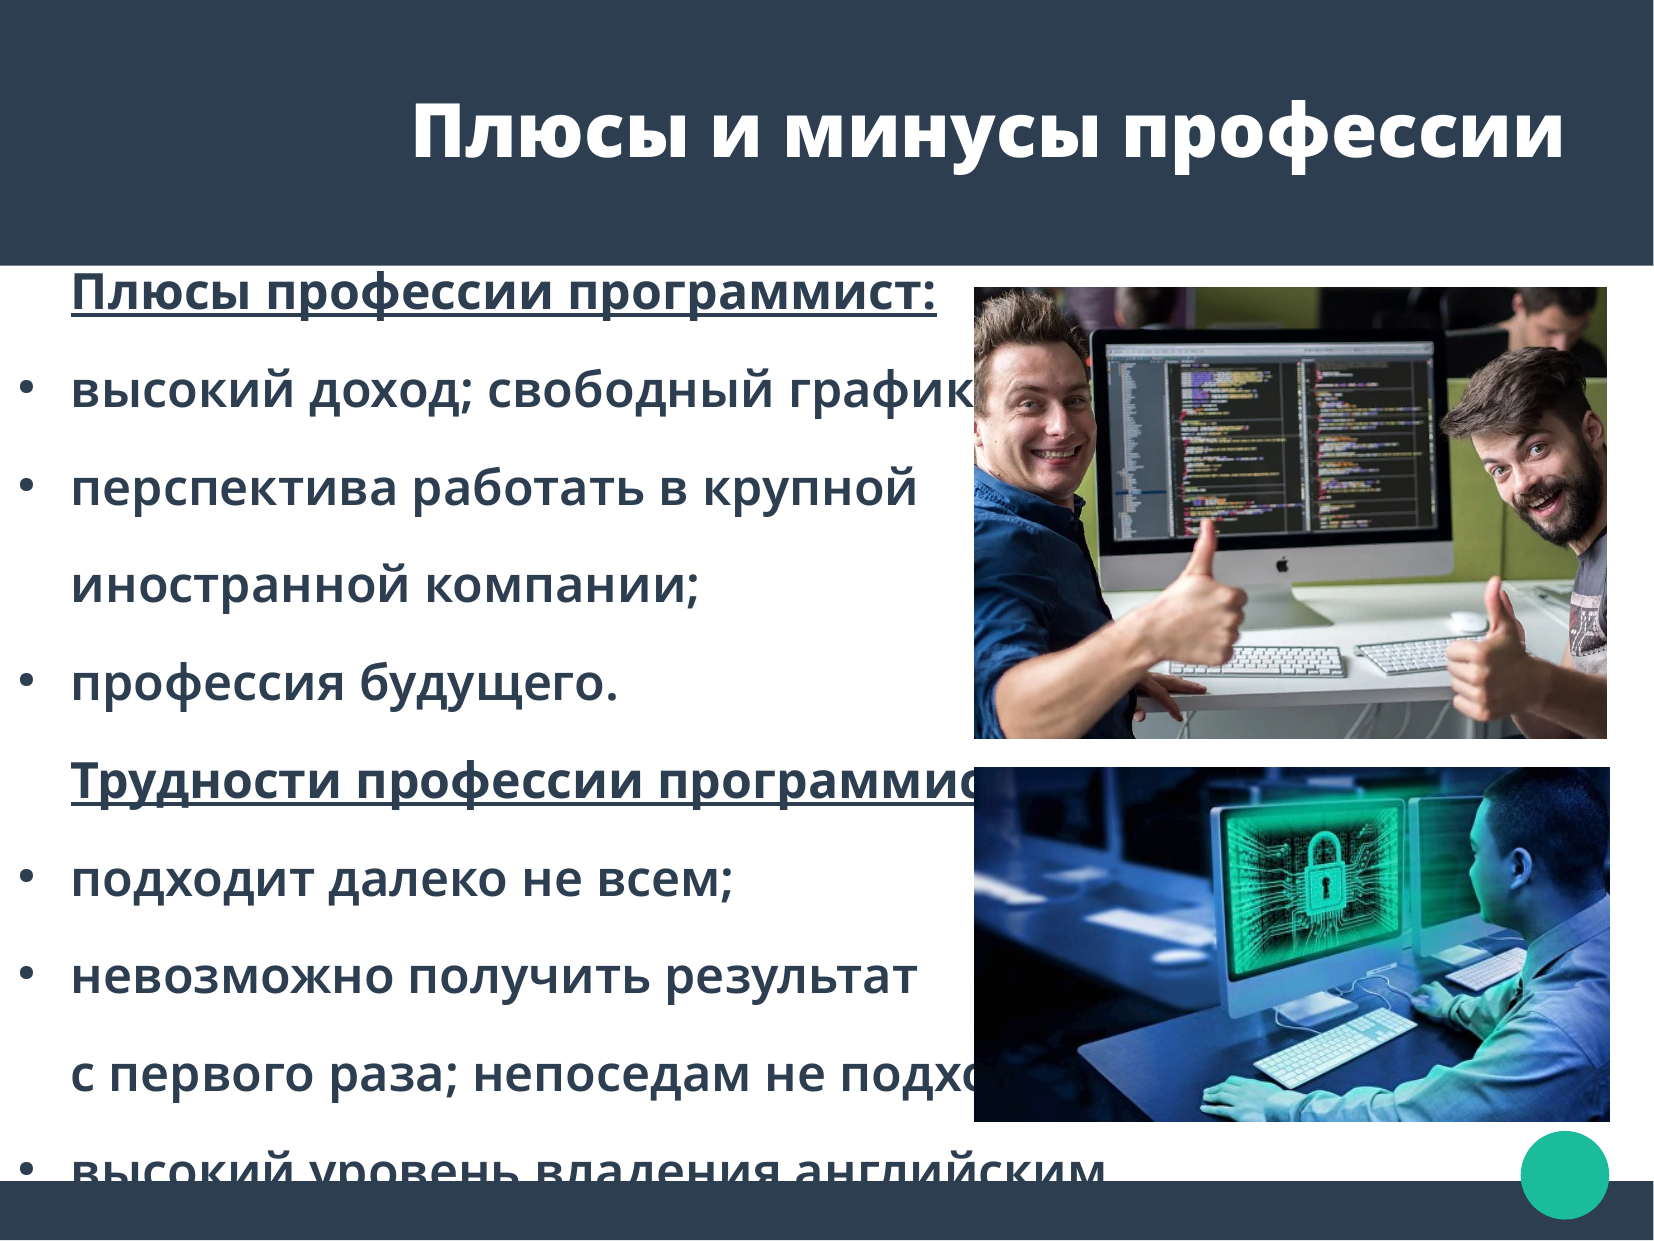

# Плюсы и минусы профессии
Плюсы профессии программист:
высокий доход; свободный график;
перспектива работать в крупной
иностранной компании;
профессия будущего.
Трудности профессии программист:
подходит далеко не всем;
невозможно получить результат
с первого раза; непоседам не подходит;
высокий уровень владения английским.